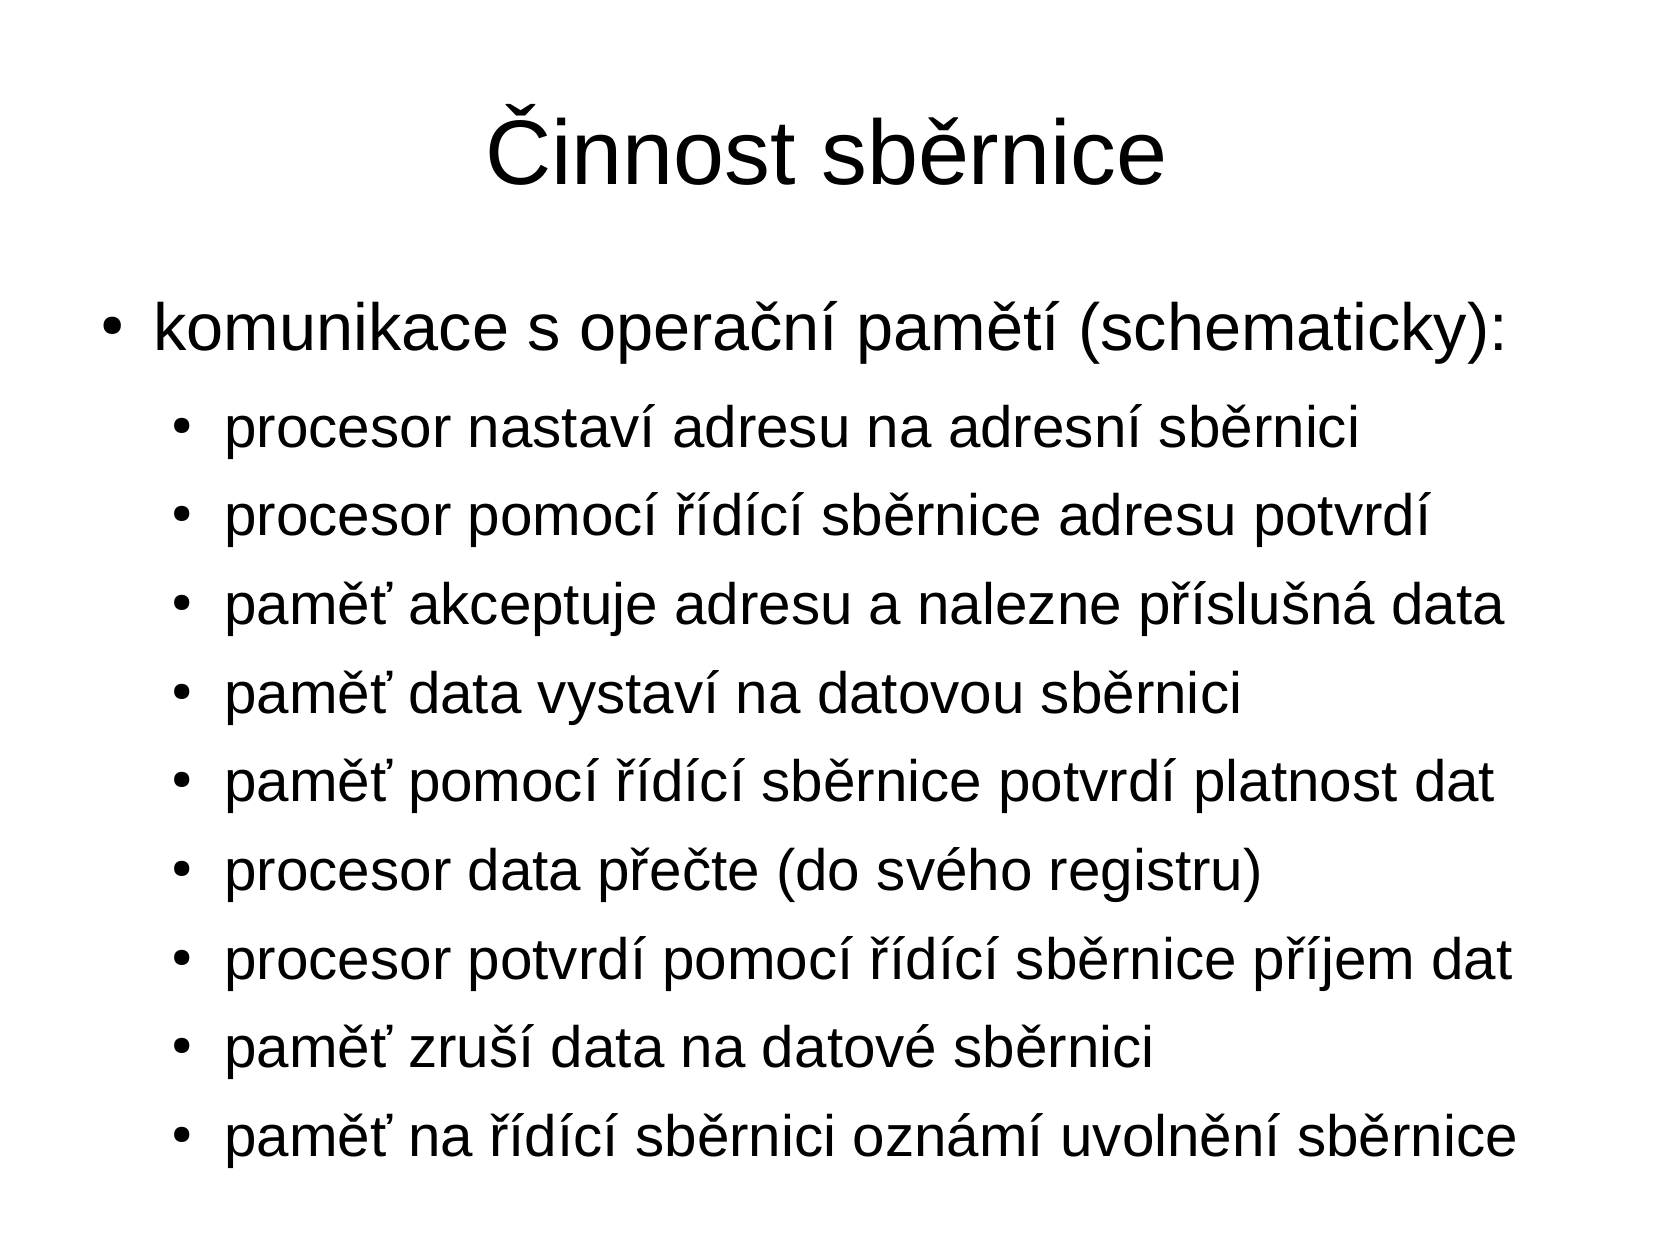

# Činnost sběrnice
komunikace s operační pamětí (schematicky):
procesor nastaví adresu na adresní sběrnici
procesor pomocí řídící sběrnice adresu potvrdí
paměť akceptuje adresu a nalezne příslušná data
paměť data vystaví na datovou sběrnici
paměť pomocí řídící sběrnice potvrdí platnost dat
procesor data přečte (do svého registru)
procesor potvrdí pomocí řídící sběrnice příjem dat
paměť zruší data na datové sběrnici
paměť na řídící sběrnici oznámí uvolnění sběrnice